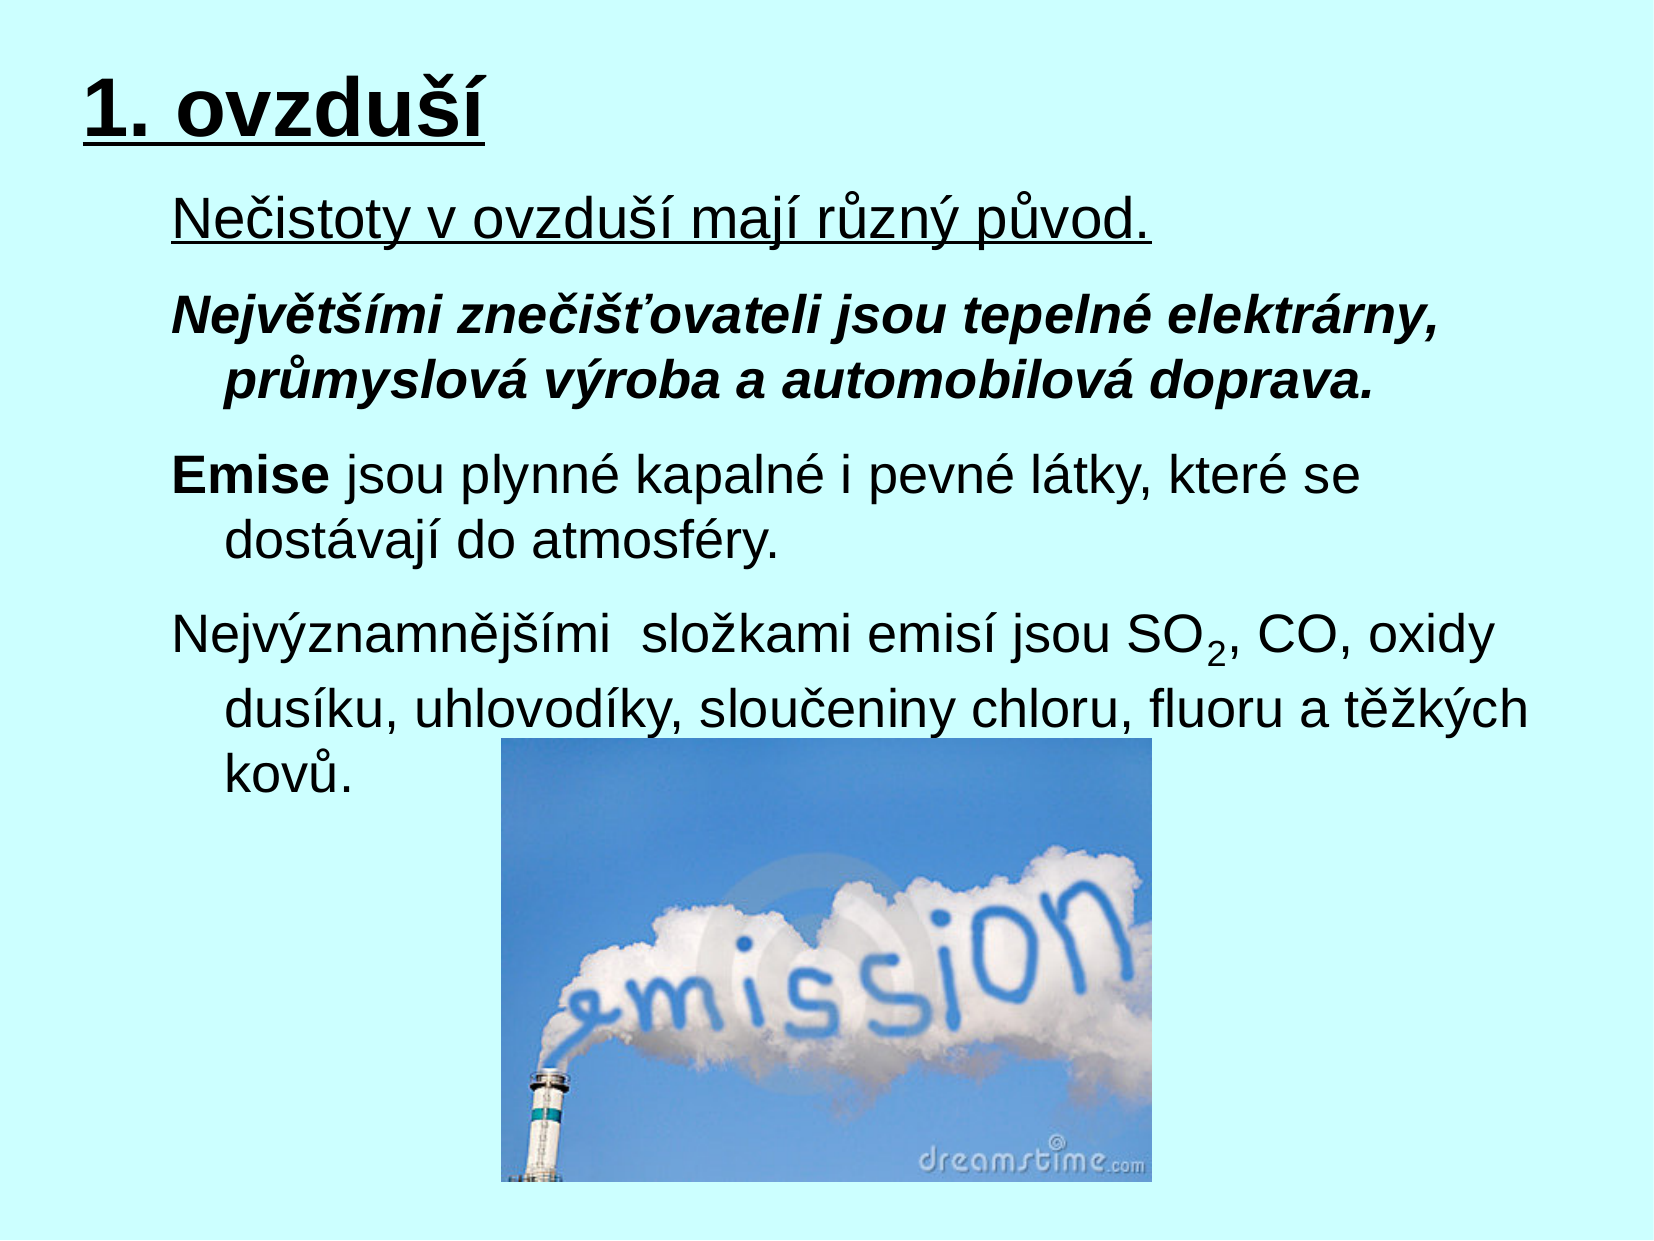

# 1. ovzduší
Nečistoty v ovzduší mají různý původ.
Největšími znečišťovateli jsou tepelné elektrárny, průmyslová výroba a automobilová doprava.
Emise jsou plynné kapalné i pevné látky, které se dostávají do atmosféry.
Nejvýznamnějšími složkami emisí jsou SO2, CO, oxidy dusíku, uhlovodíky, sloučeniny chloru, fluoru a těžkých kovů.